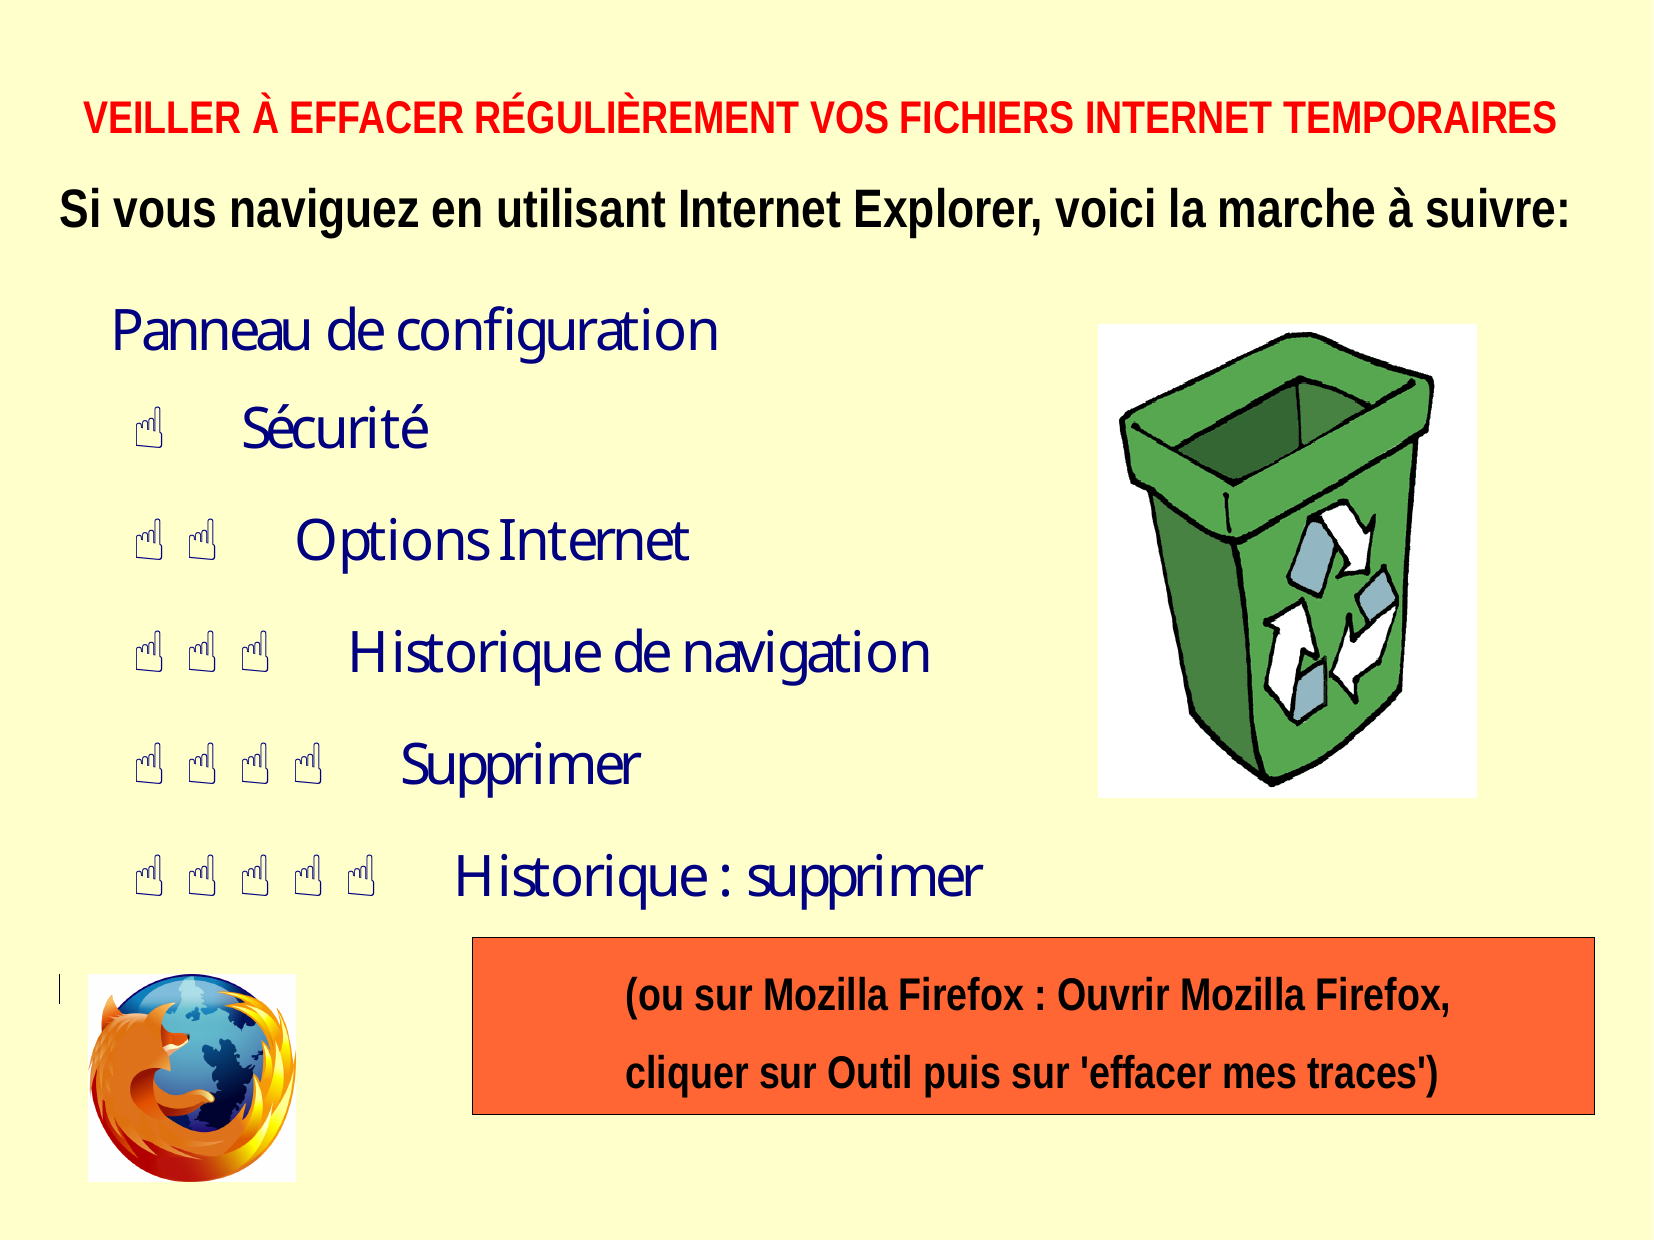

# VEILLER À EFFACER RÉGULIÈREMENT VOS FICHIERS INTERNET TEMPORAIRES
Si vous naviguez en utilisant Internet Explorer, voici la marche à suivre:
 (ou sur Mozilla Firefox : Ouvrir Mozilla Firefox,
 cliquer sur Outil puis sur 'effacer mes traces')